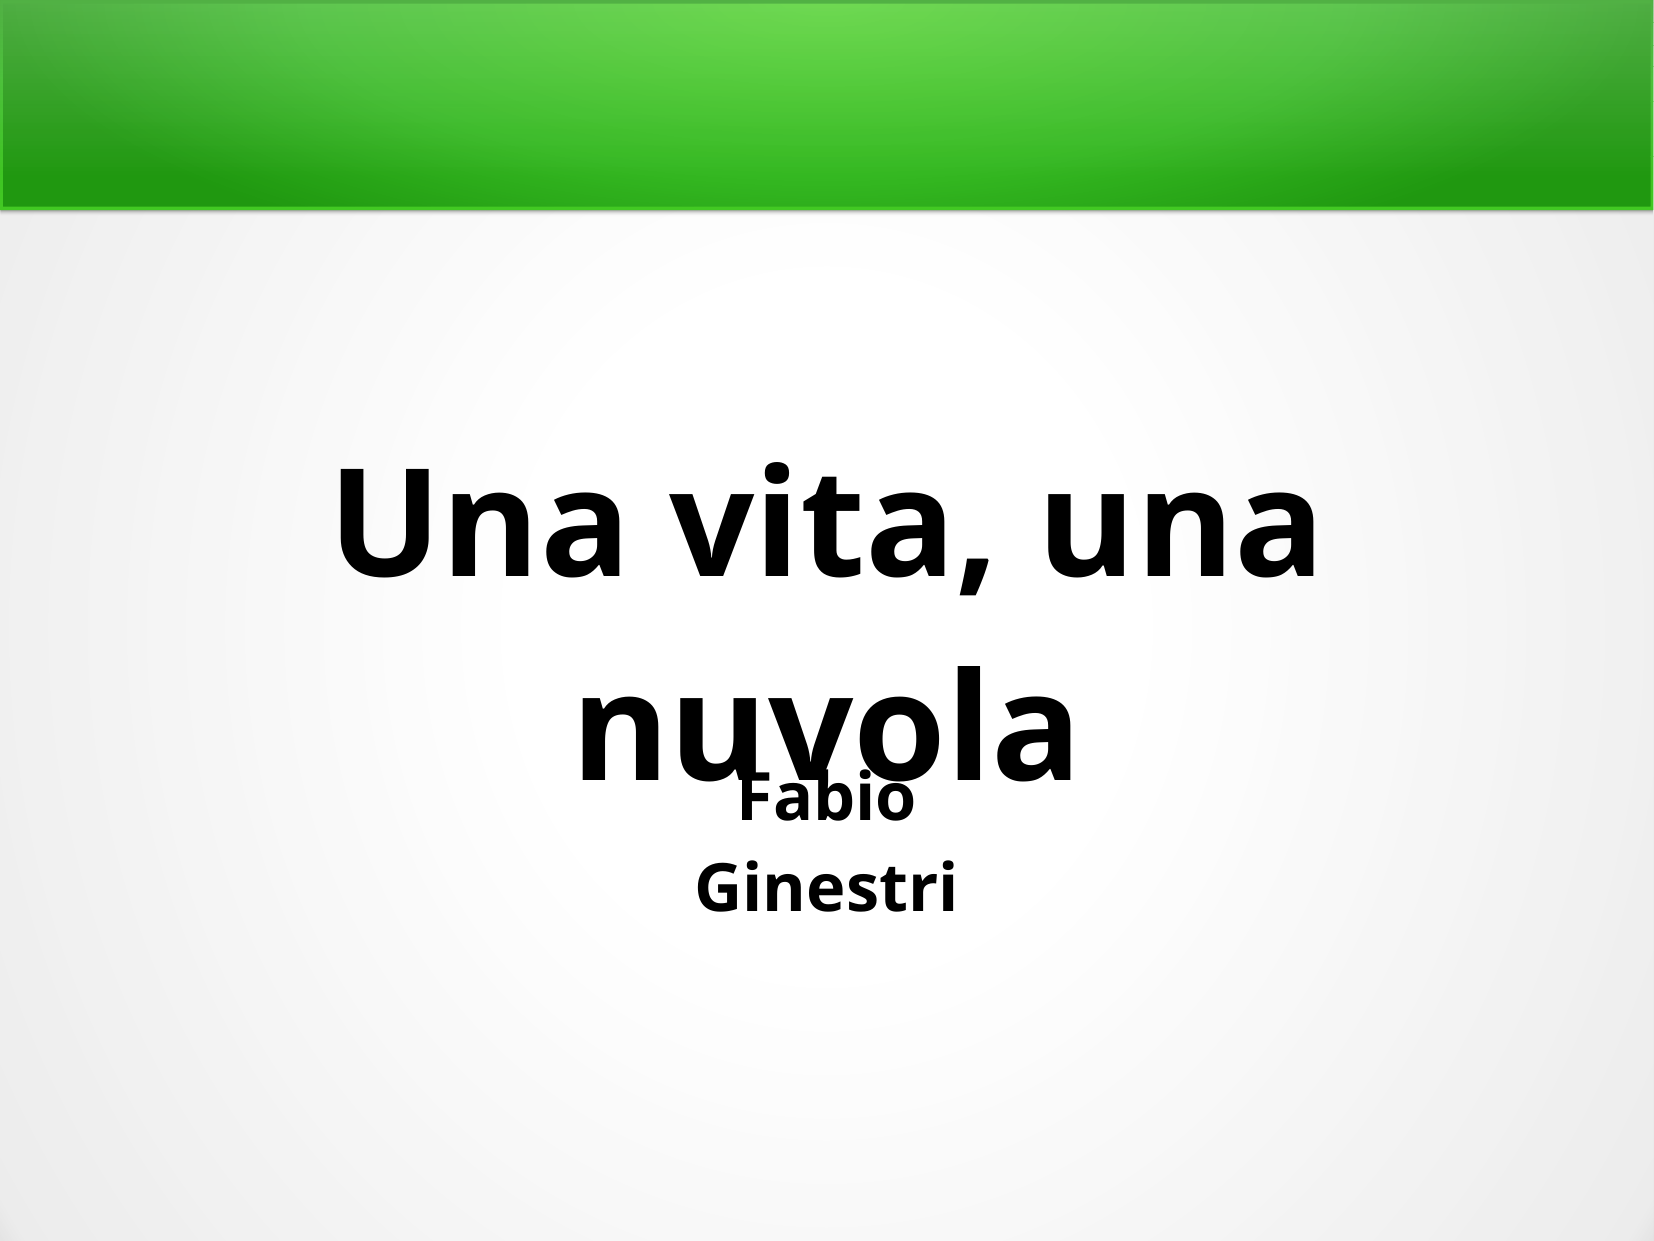

# Una vita, una nuvola
Fabio Ginestri